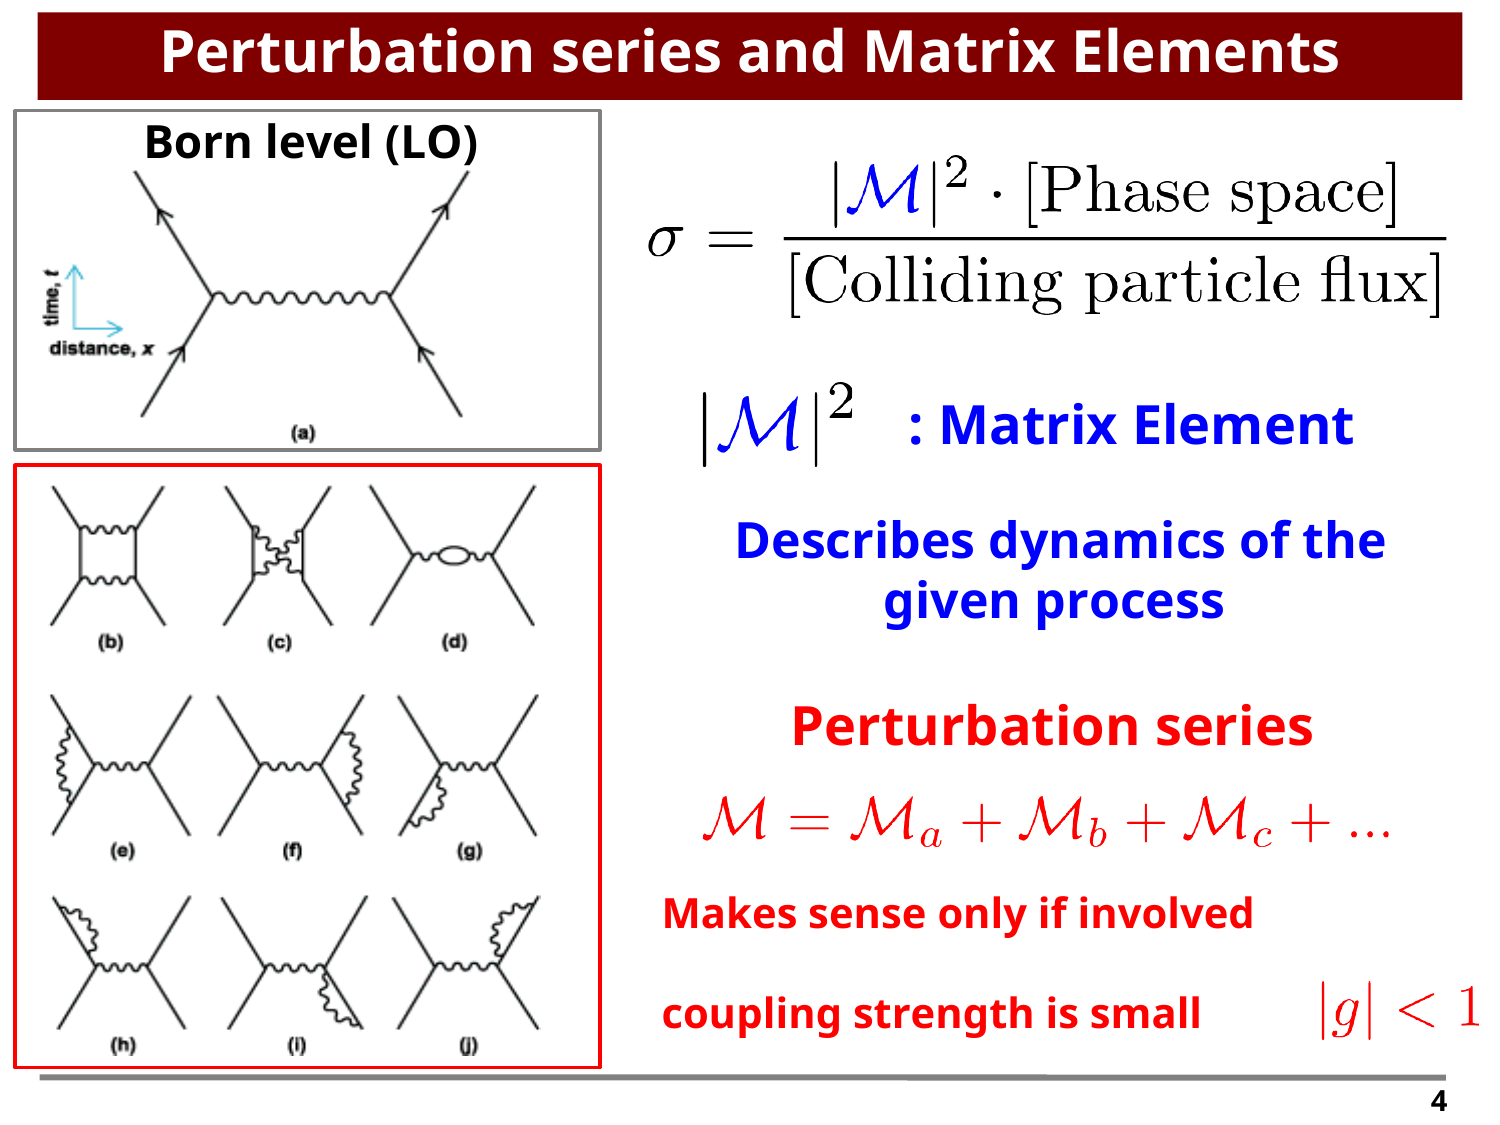

# Perturbation series and Matrix Elements
Born level (LO)
: Matrix Element
Describes dynamics of the given process
Perturbation series
Makes sense only if involved
coupling strength is small